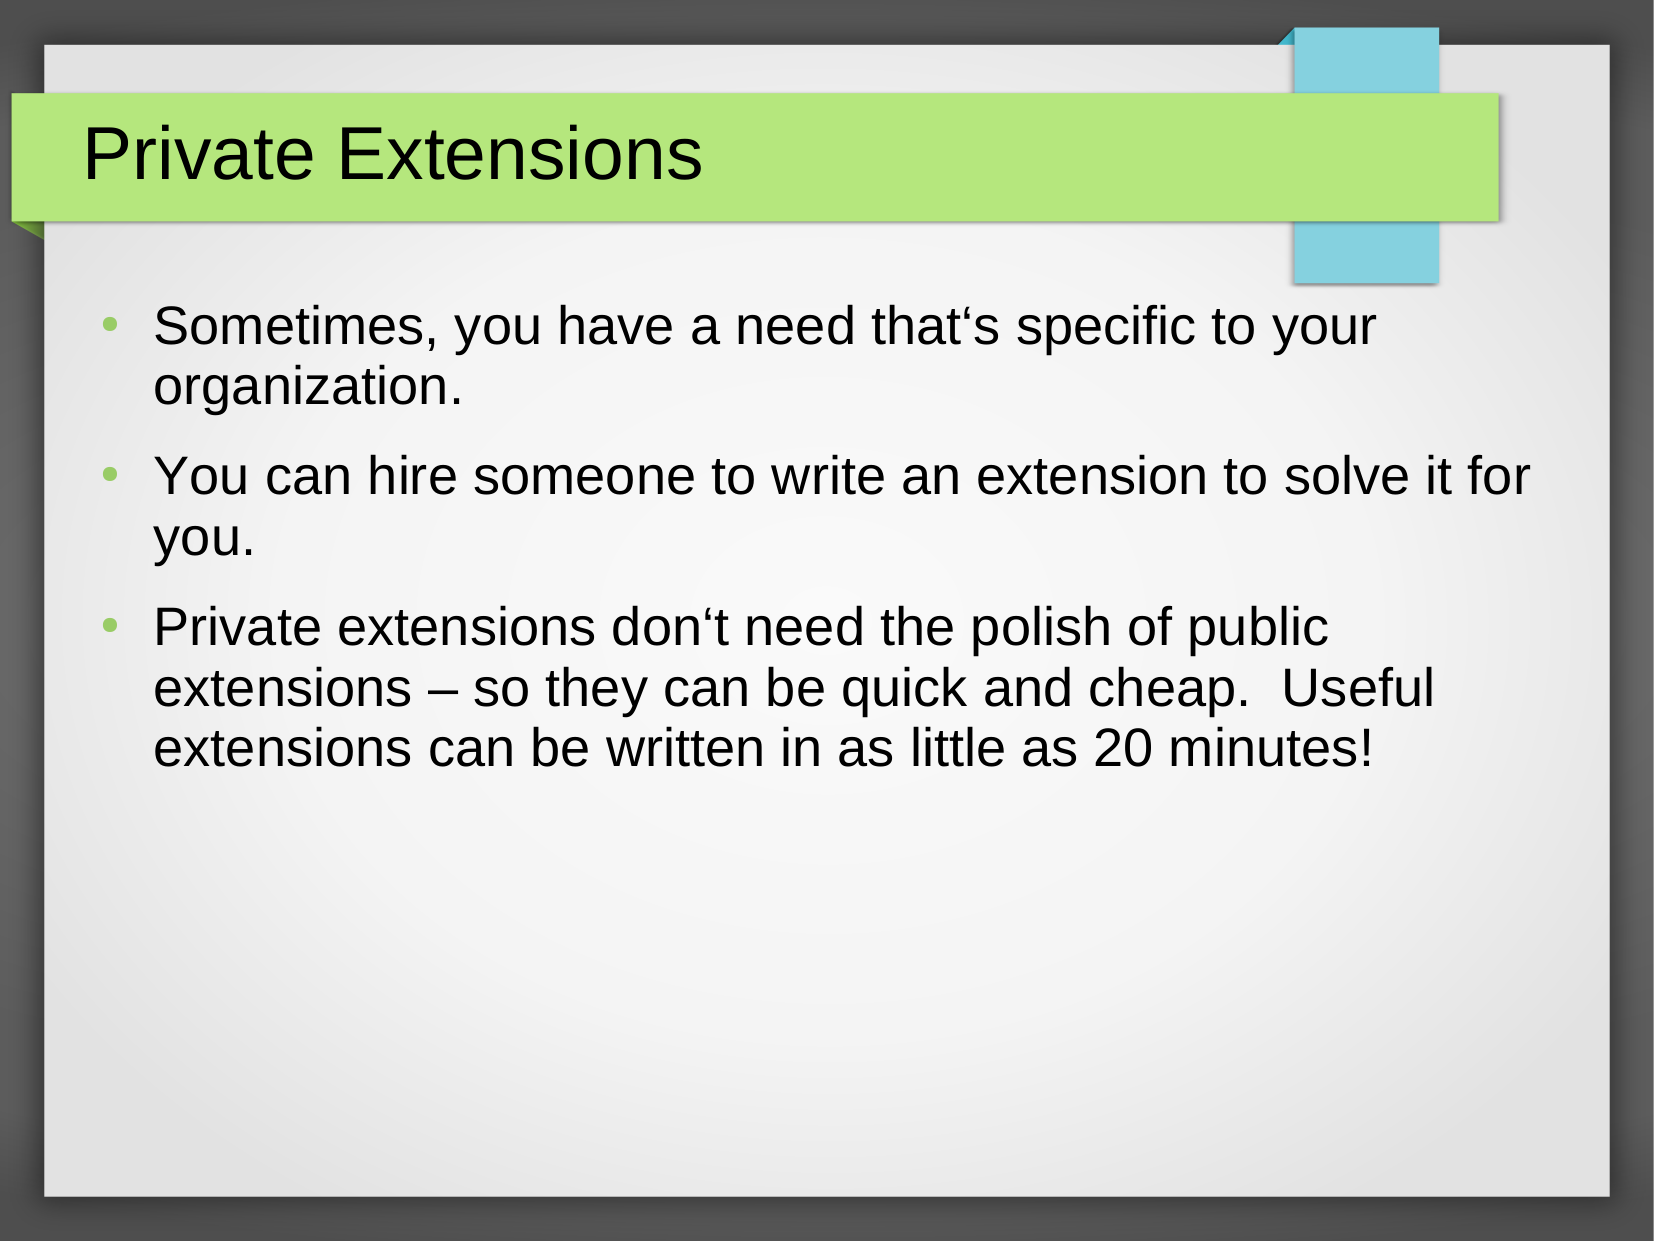

# Private Extensions
Sometimes, you have a need that‘s specific to your organization.
You can hire someone to write an extension to solve it for you.
Private extensions don‘t need the polish of public extensions – so they can be quick and cheap. Useful extensions can be written in as little as 20 minutes!